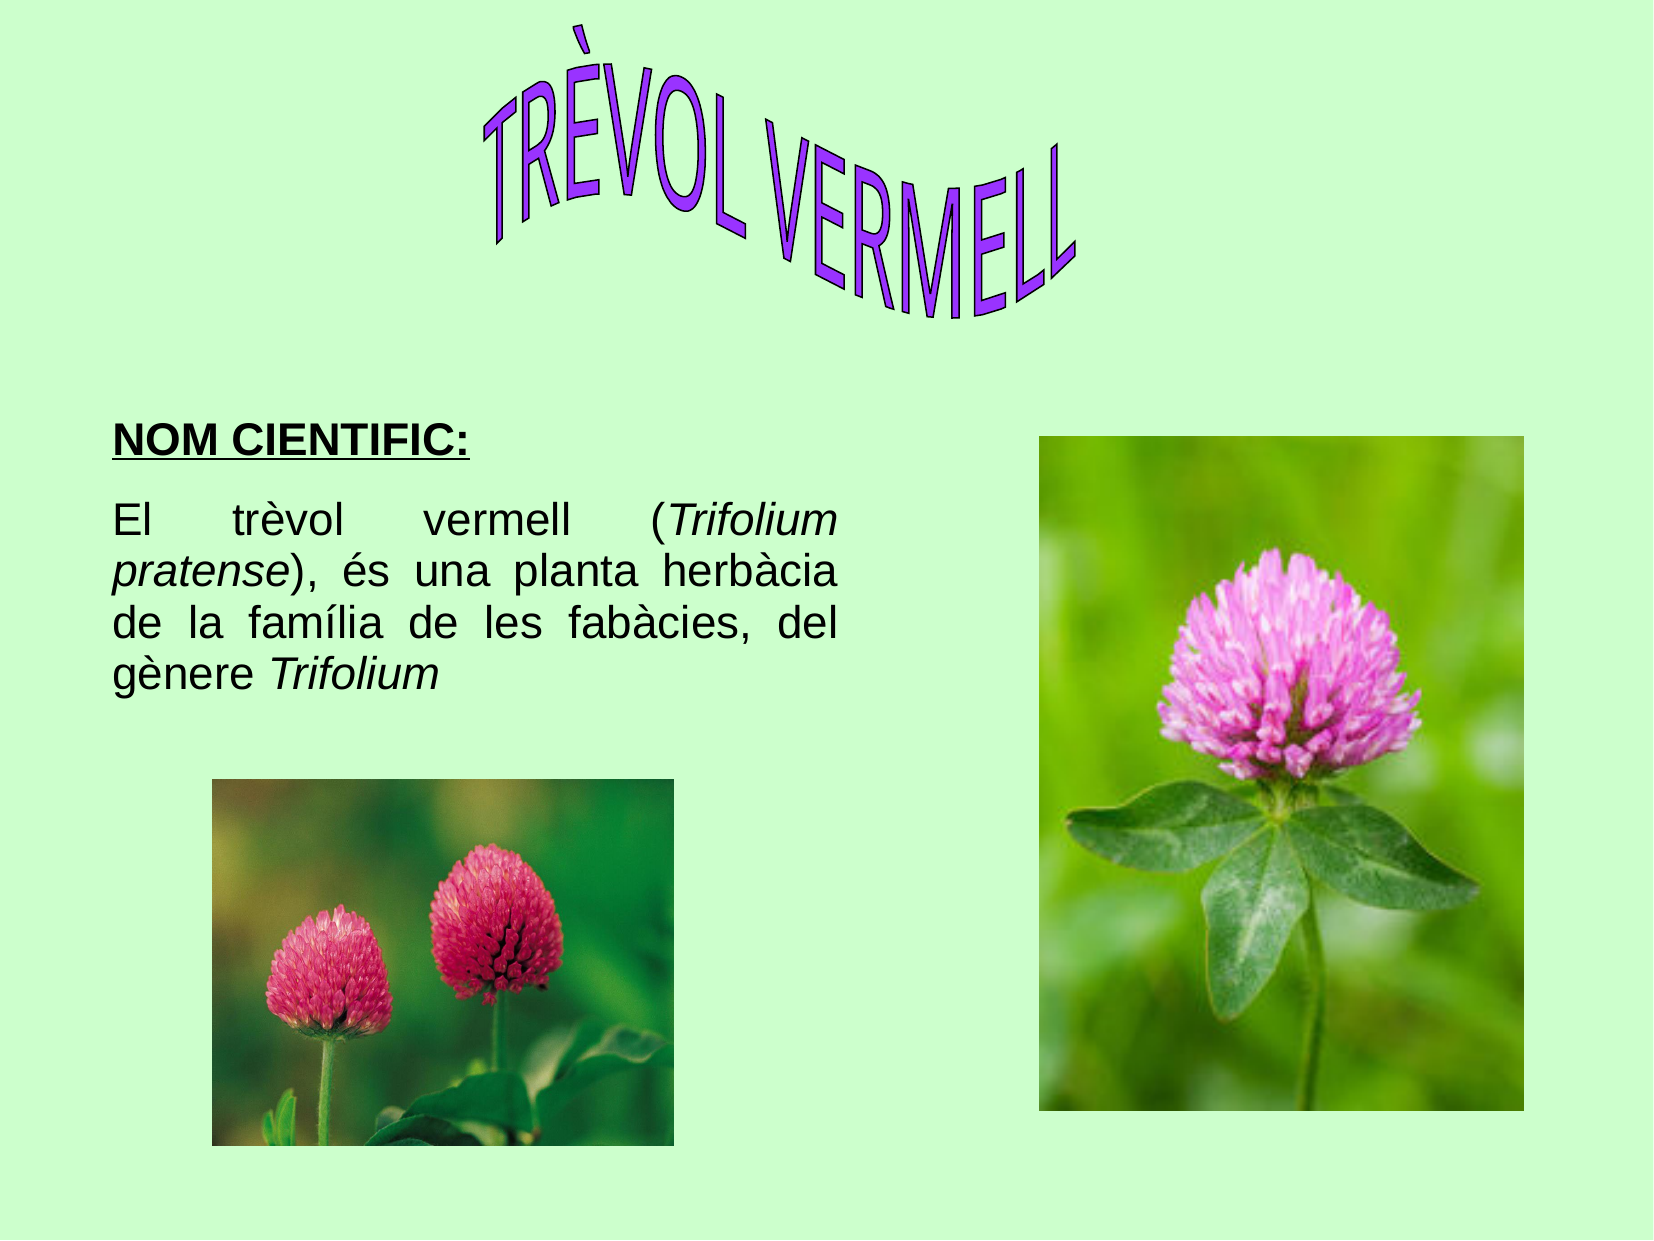

TRÈVOL VERMELL
# NOM CIENTIFIC:
El trèvol vermell (Trifolium pratense), és una planta herbàcia de la família de les fabàcies, del gènere Trifolium